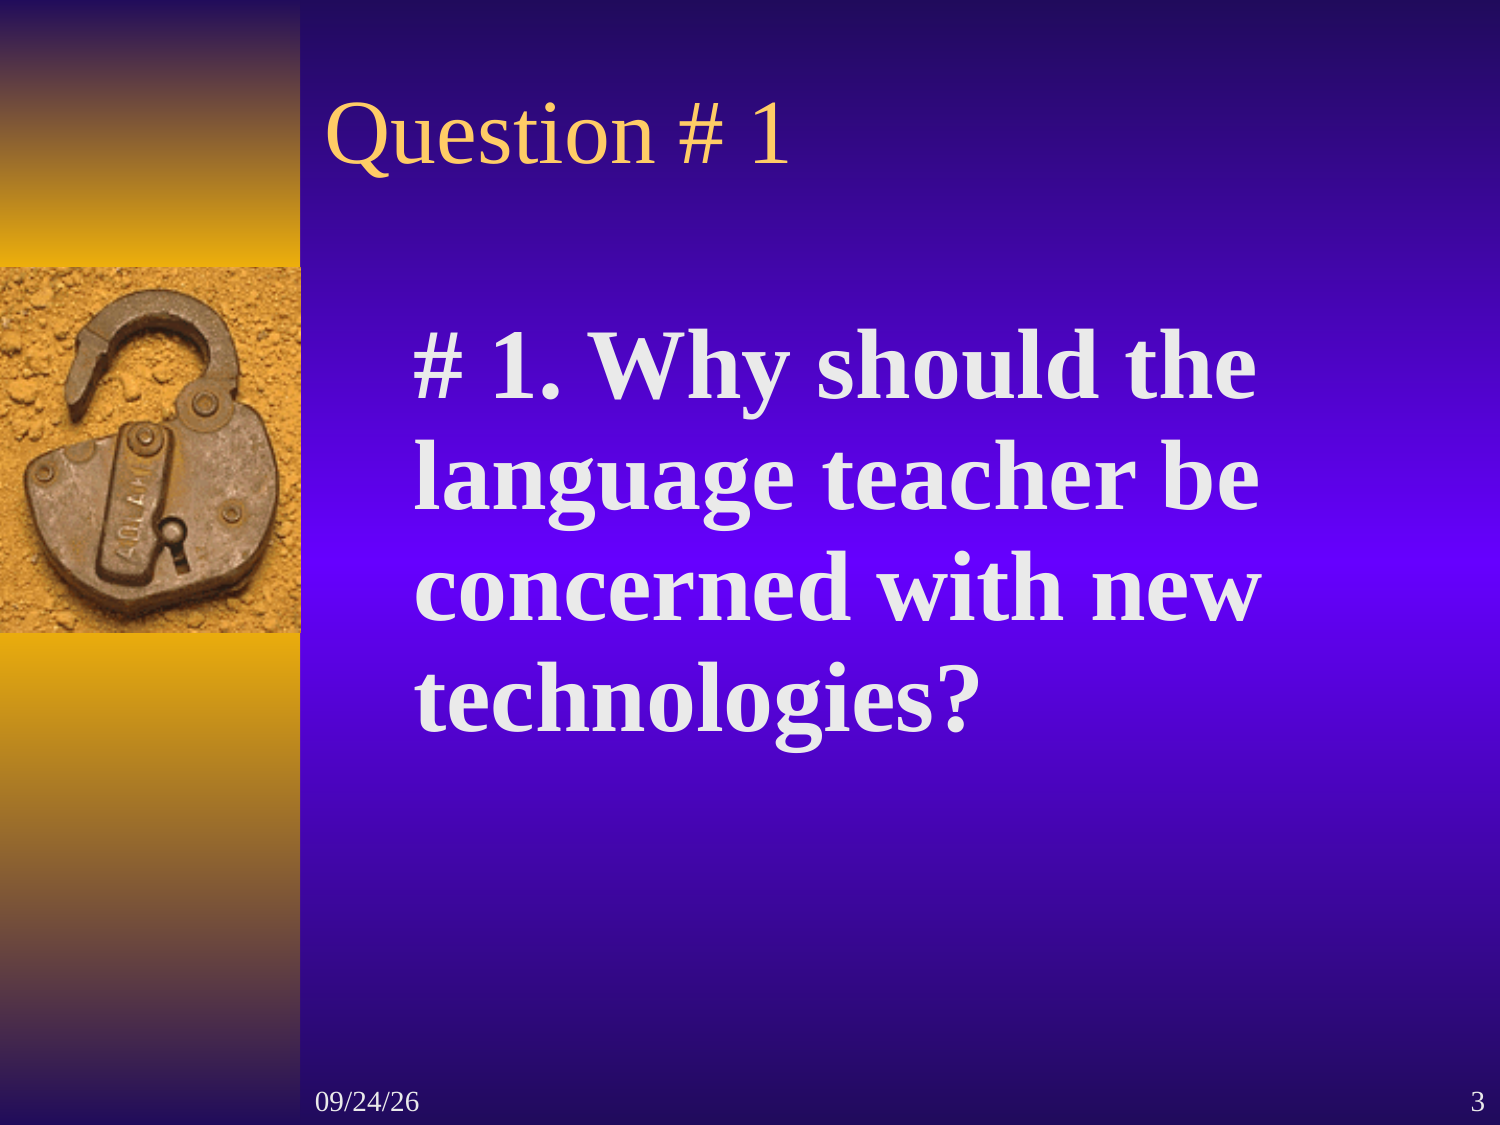

# Question # 1
# 1. Why should the language teacher be concerned with new technologies?
3